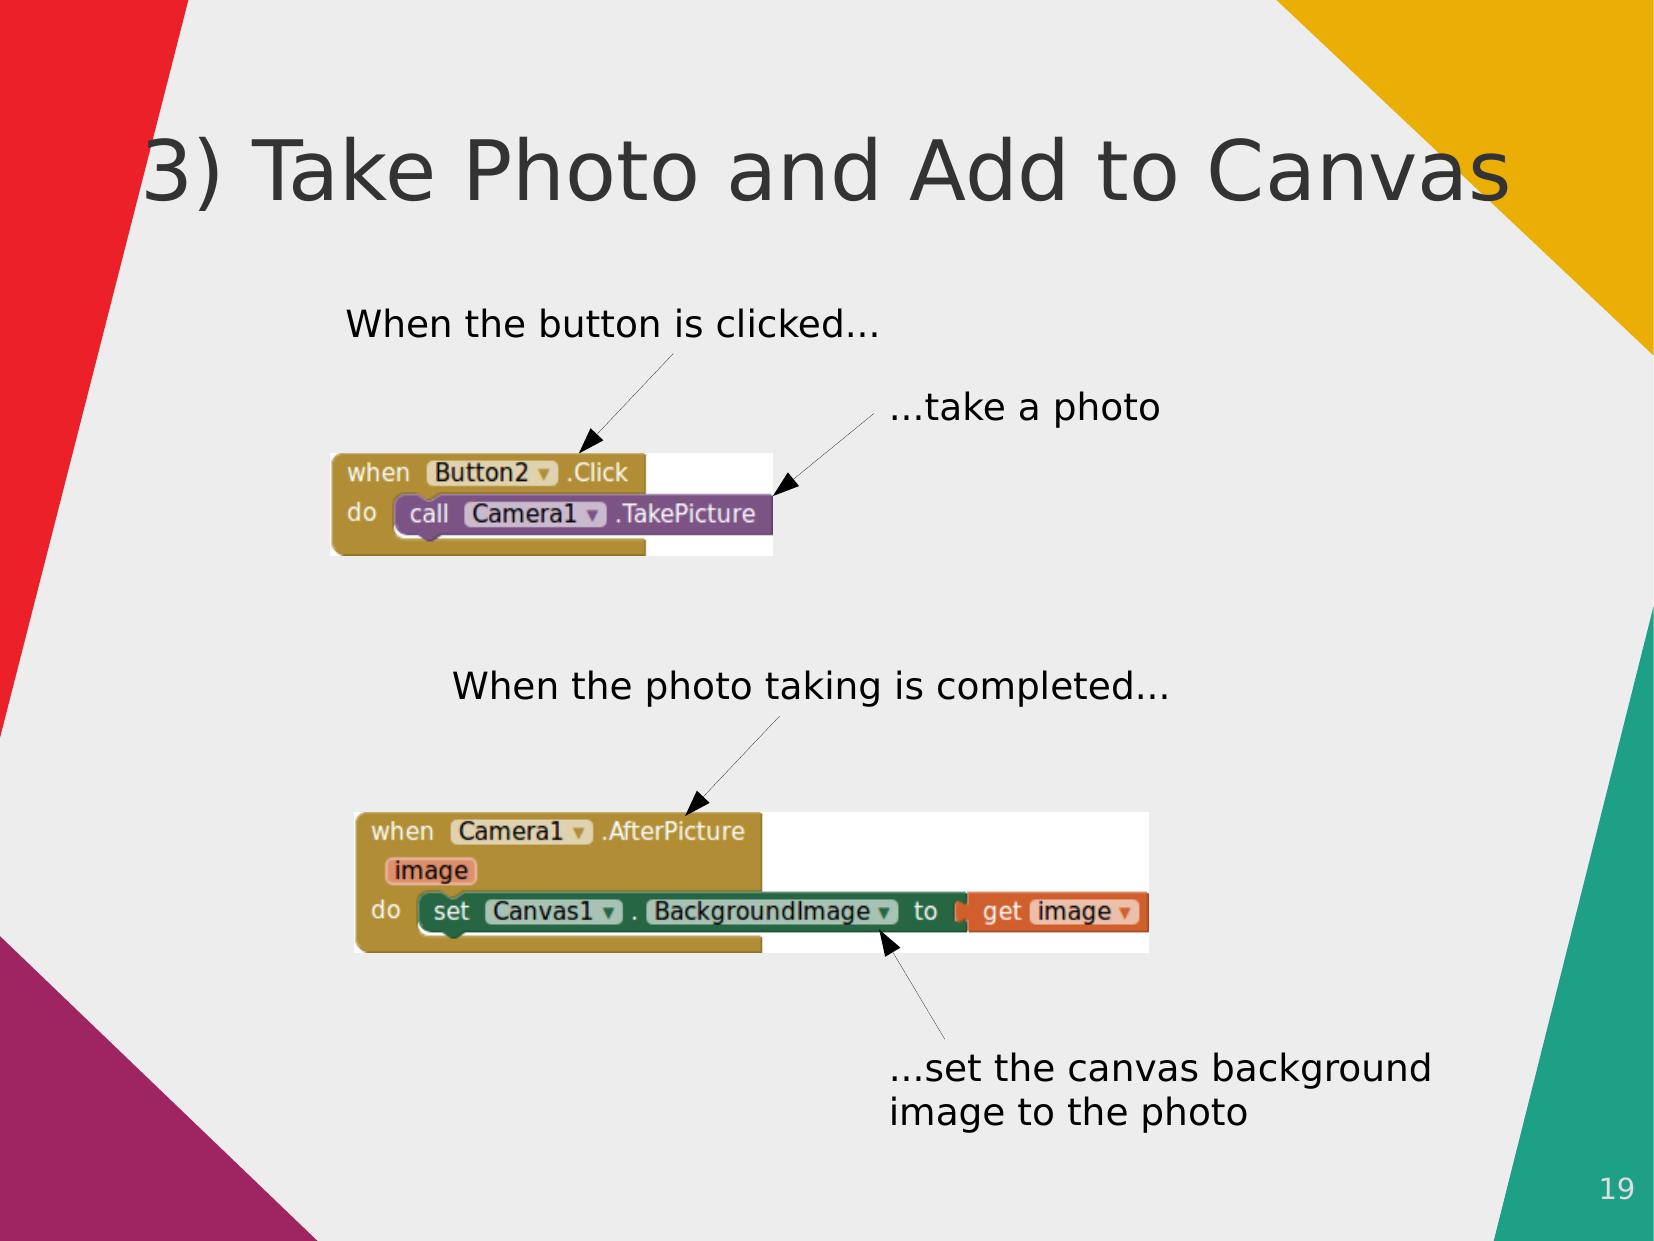

# 3) Take Photo and Add to Canvas
When the button is clicked...
...take a photo
When the photo taking is completed...
...set the canvas background image to the photo
19